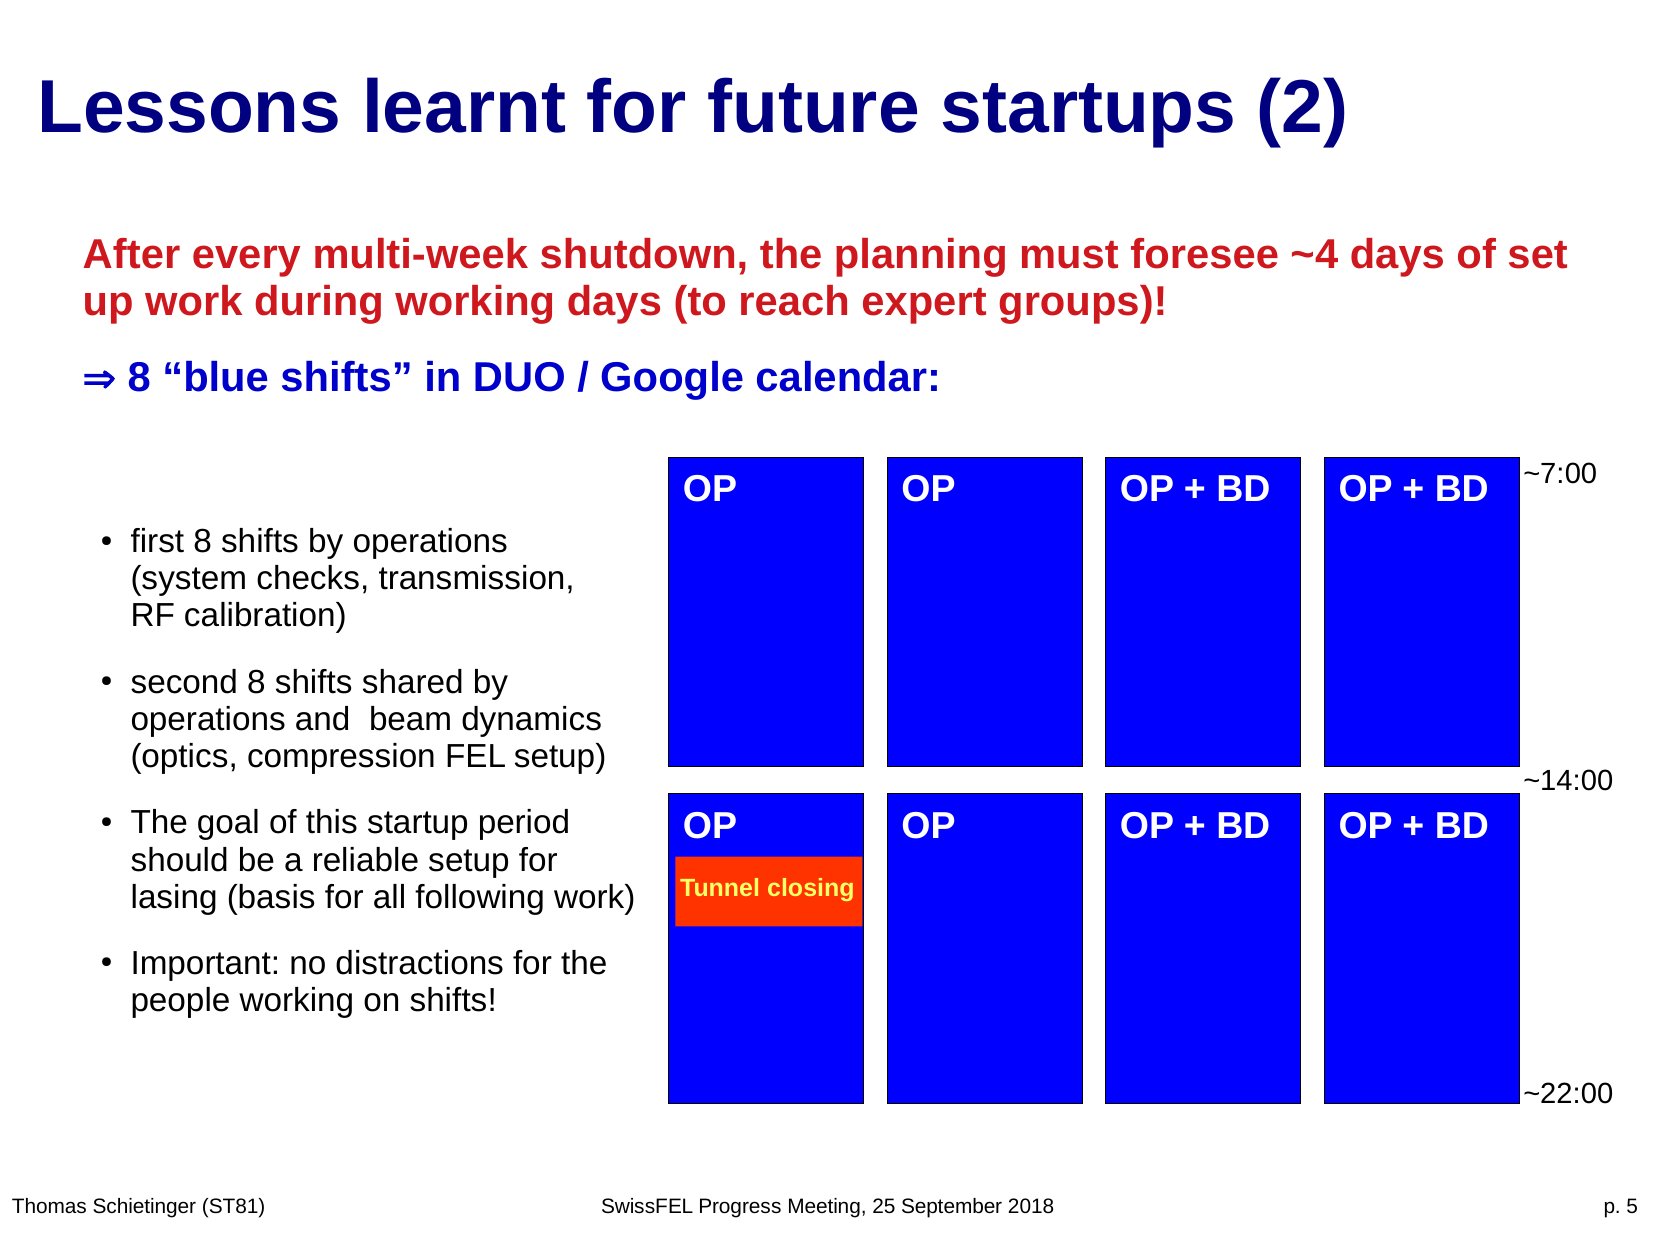

# Lessons learnt for future startups (2)
After every multi-week shutdown, the planning must foresee ~4 days of set up work during working days (to reach expert groups)!
⇒ 8 “blue shifts” in DUO / Google calendar:
first 8 shifts by operations
(system checks, transmission,
RF calibration)
second 8 shifts shared by
operations and beam dynamics
(optics, compression FEL setup)
The goal of this startup period
should be a reliable setup for
lasing (basis for all following work)
Important: no distractions for the
people working on shifts!
~7:00
OP
OP
OP + BD
OP + BD
~14:00
OP
OP
OP + BD
OP + BD
Tunnel closing
~22:00
5